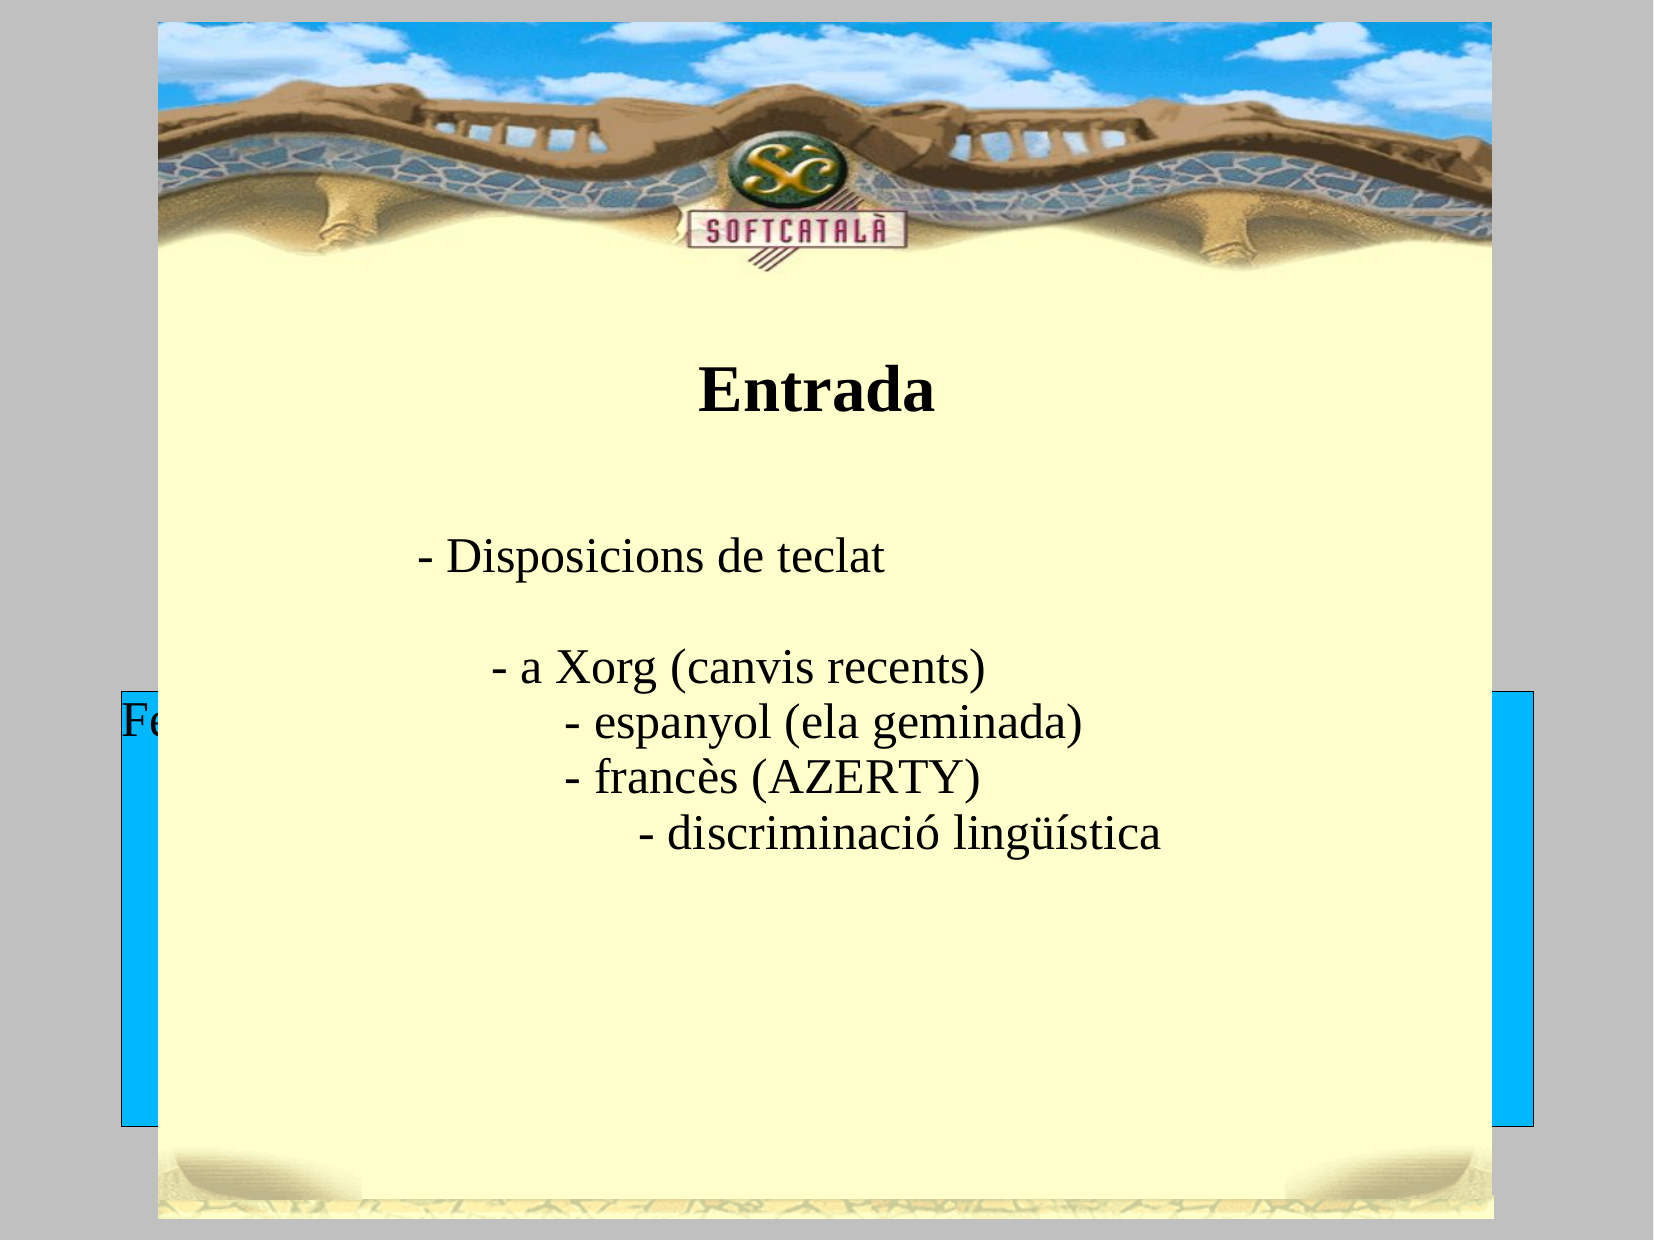

Entrada
- Disposicions de teclat
	- a Xorg (canvis recents)
		- espanyol (ela geminada)
		- francès (AZERTY)
			- discriminació lingüística